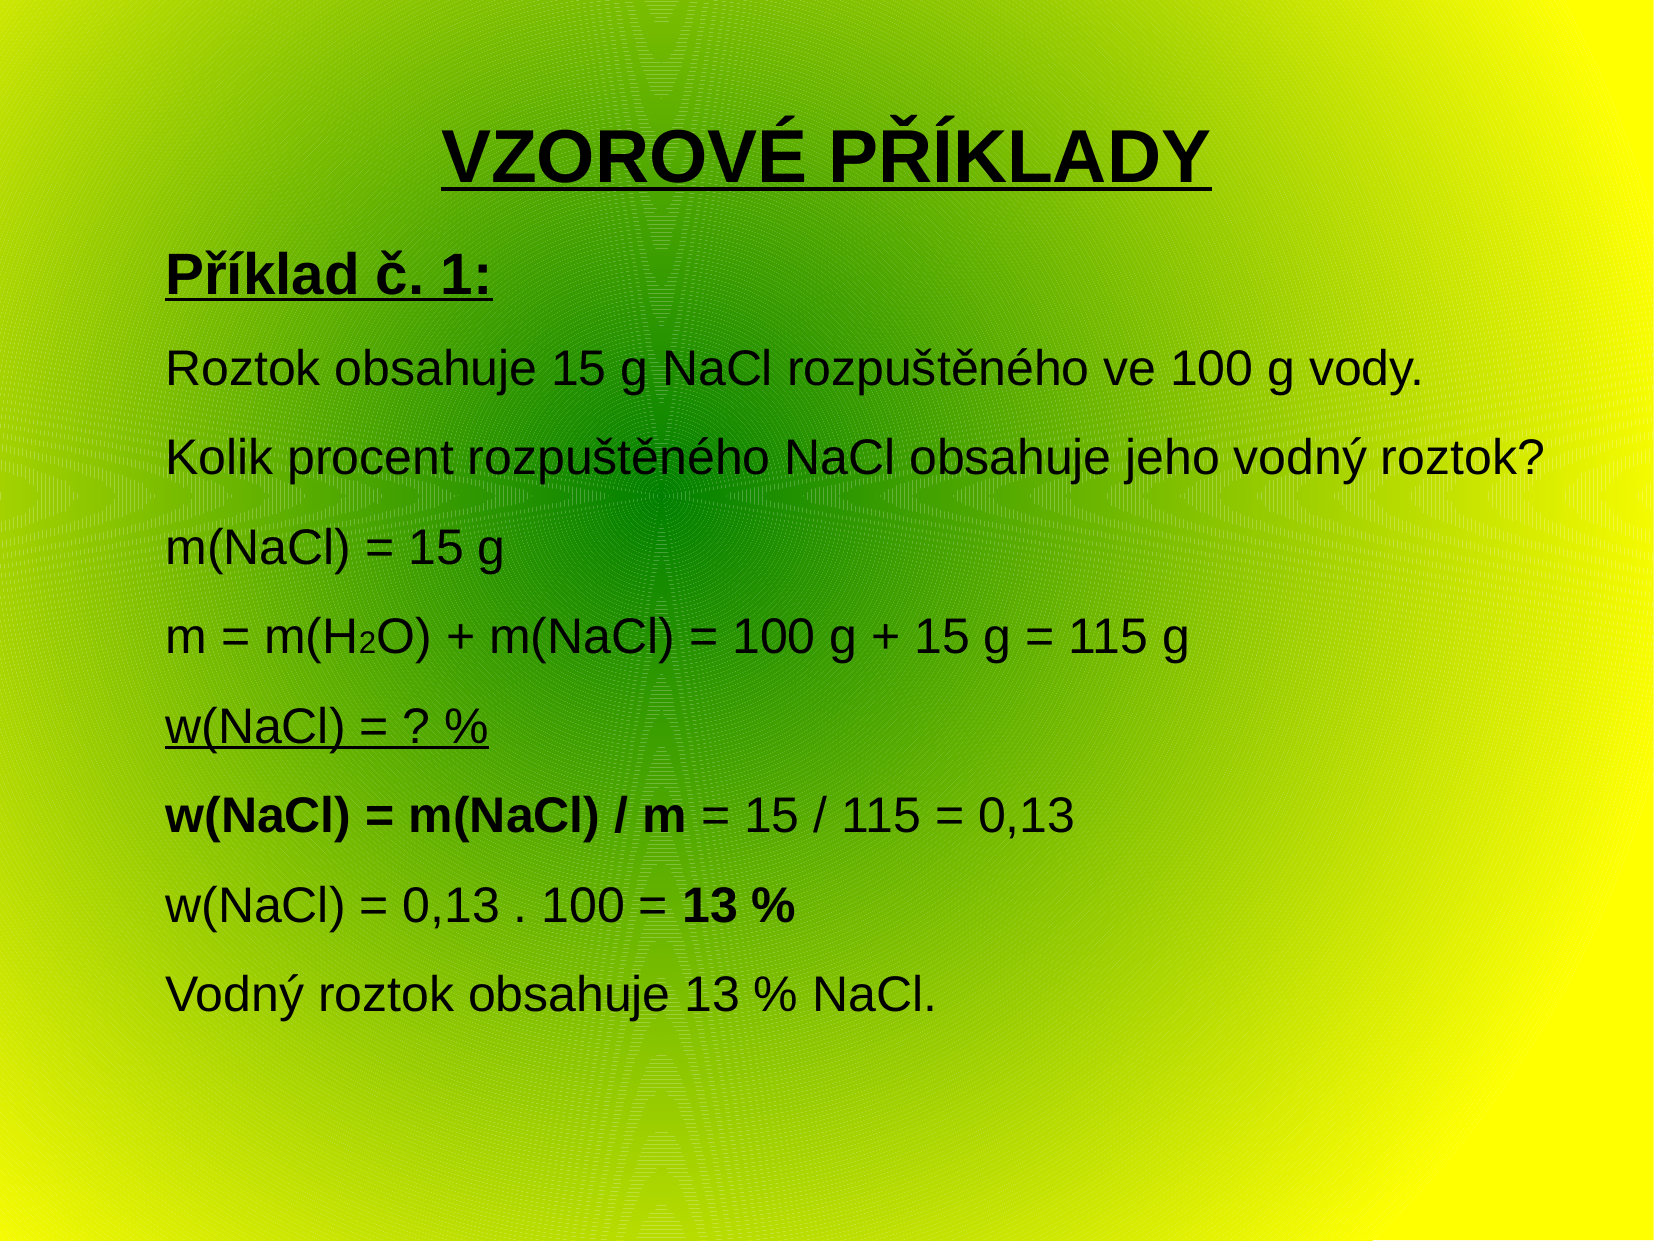

# VZOROVÉ PŘÍKLADY
Příklad č. 1:
Roztok obsahuje 15 g NaCl rozpuštěného ve 100 g vody.
Kolik procent rozpuštěného NaCl obsahuje jeho vodný roztok?
m(NaCl) = 15 g
m = m(H2O) + m(NaCl) = 100 g + 15 g = 115 g
w(NaCl) = ? %
w(NaCl) = m(NaCl) / m = 15 / 115 = 0,13
w(NaCl) = 0,13 . 100 = 13 %
Vodný roztok obsahuje 13 % NaCl.